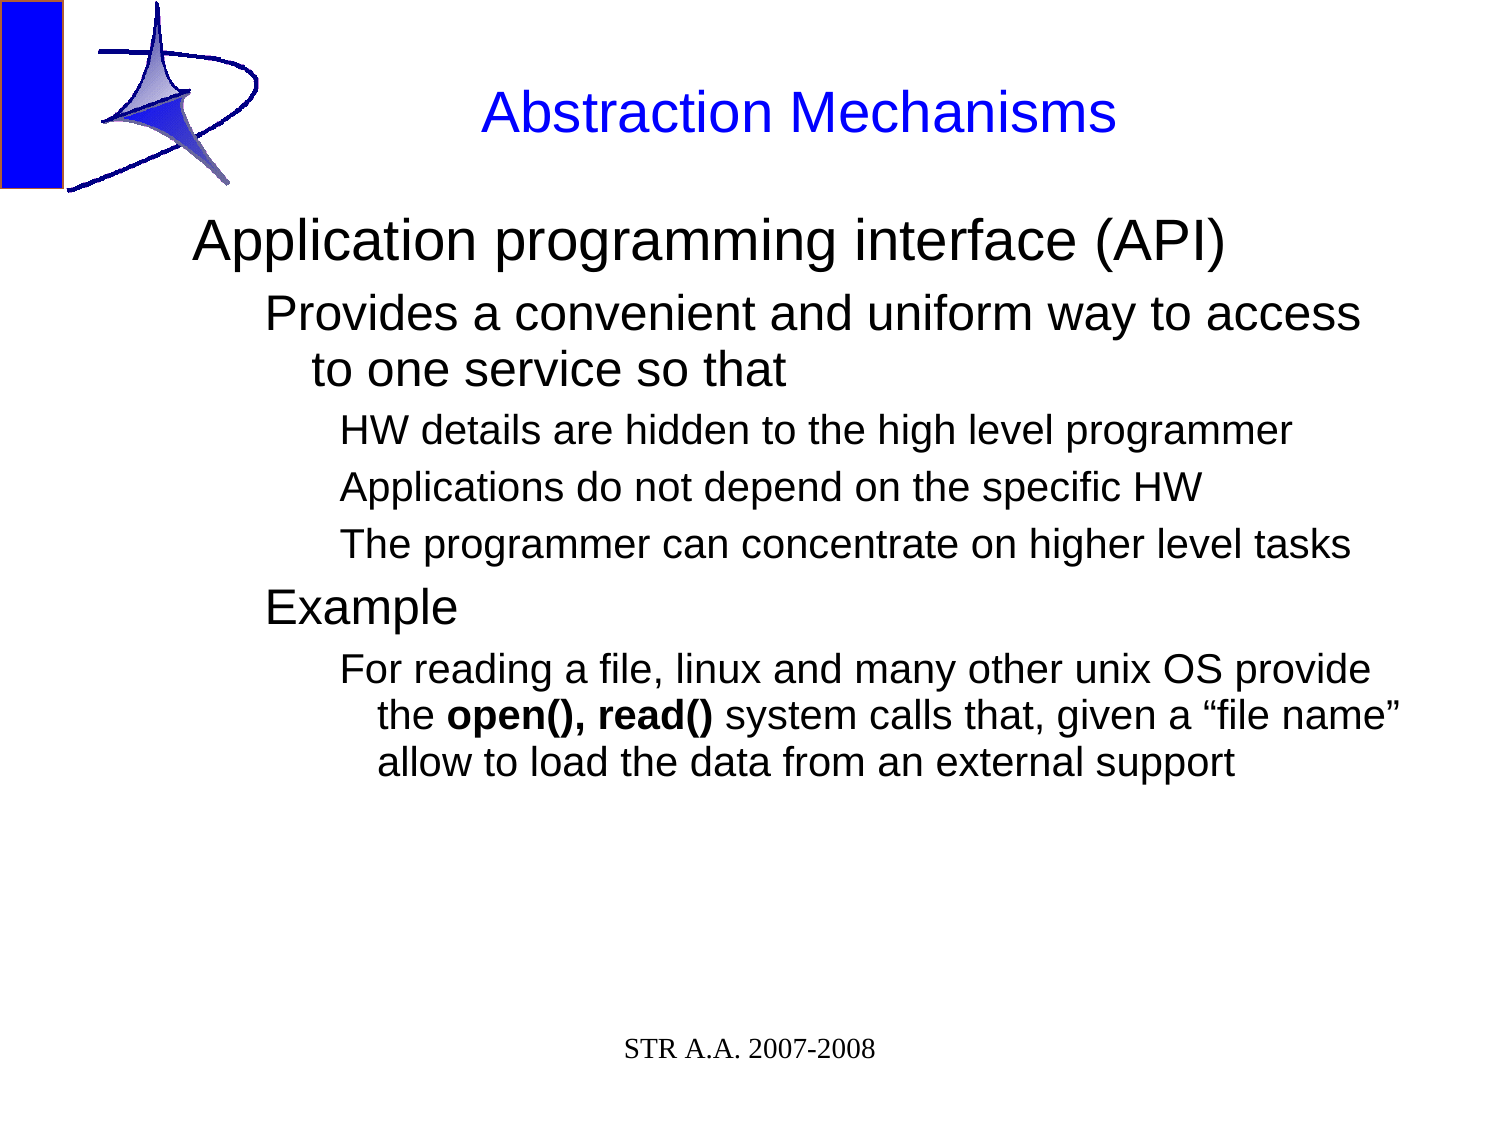

# Abstraction Mechanisms
Application programming interface (API)
Provides a convenient and uniform way to access to one service so that
HW details are hidden to the high level programmer
Applications do not depend on the specific HW
The programmer can concentrate on higher level tasks
Example
For reading a file, linux and many other unix OS provide the open(), read() system calls that, given a “file name” allow to load the data from an external support
STR A.A. 2007-2008